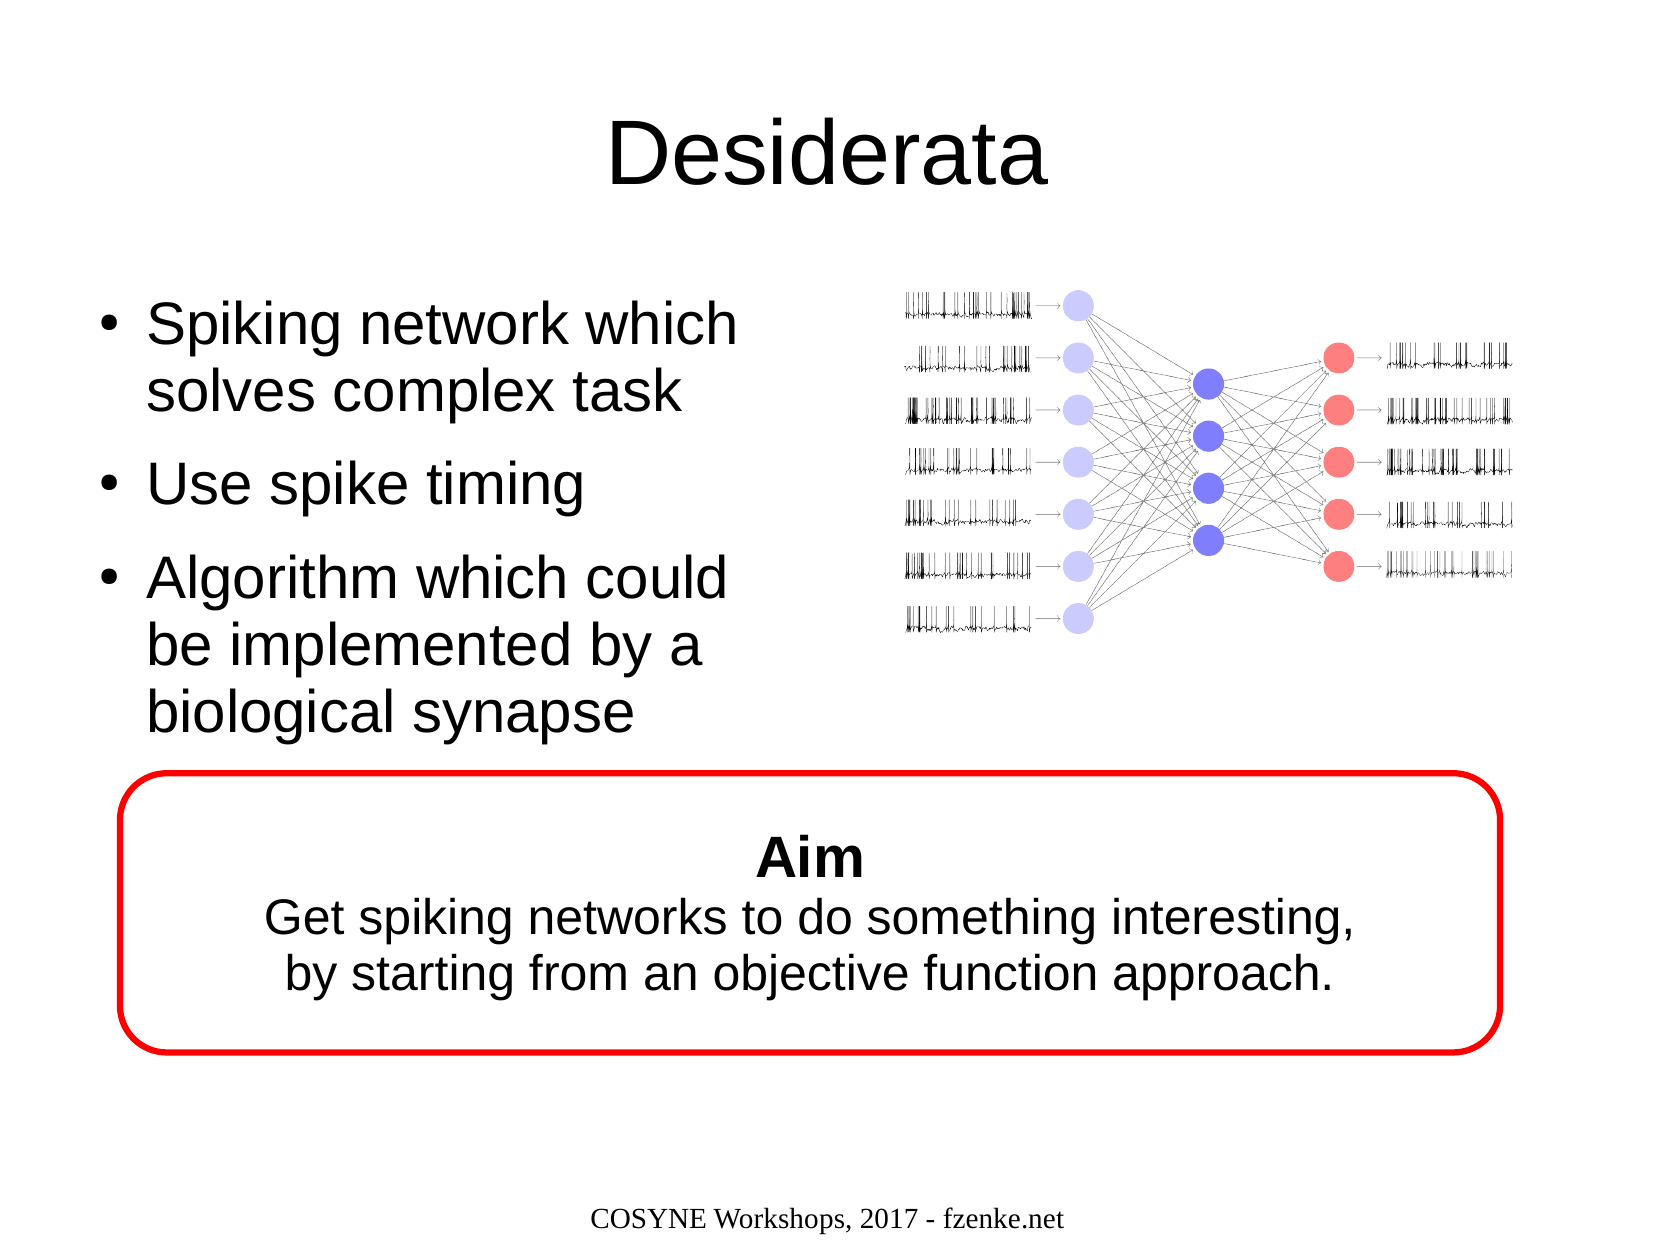

# Desiderata
Spiking network which solves complex task
Use spike timing
Algorithm which could be implemented by a biological synapse
Local in time (“on-line”)
Local in space or as local as possible (third factors)
Aim
Get spiking networks to do something interesting,
by starting from an objective function approach.
COSYNE Workshops, 2017 - fzenke.net